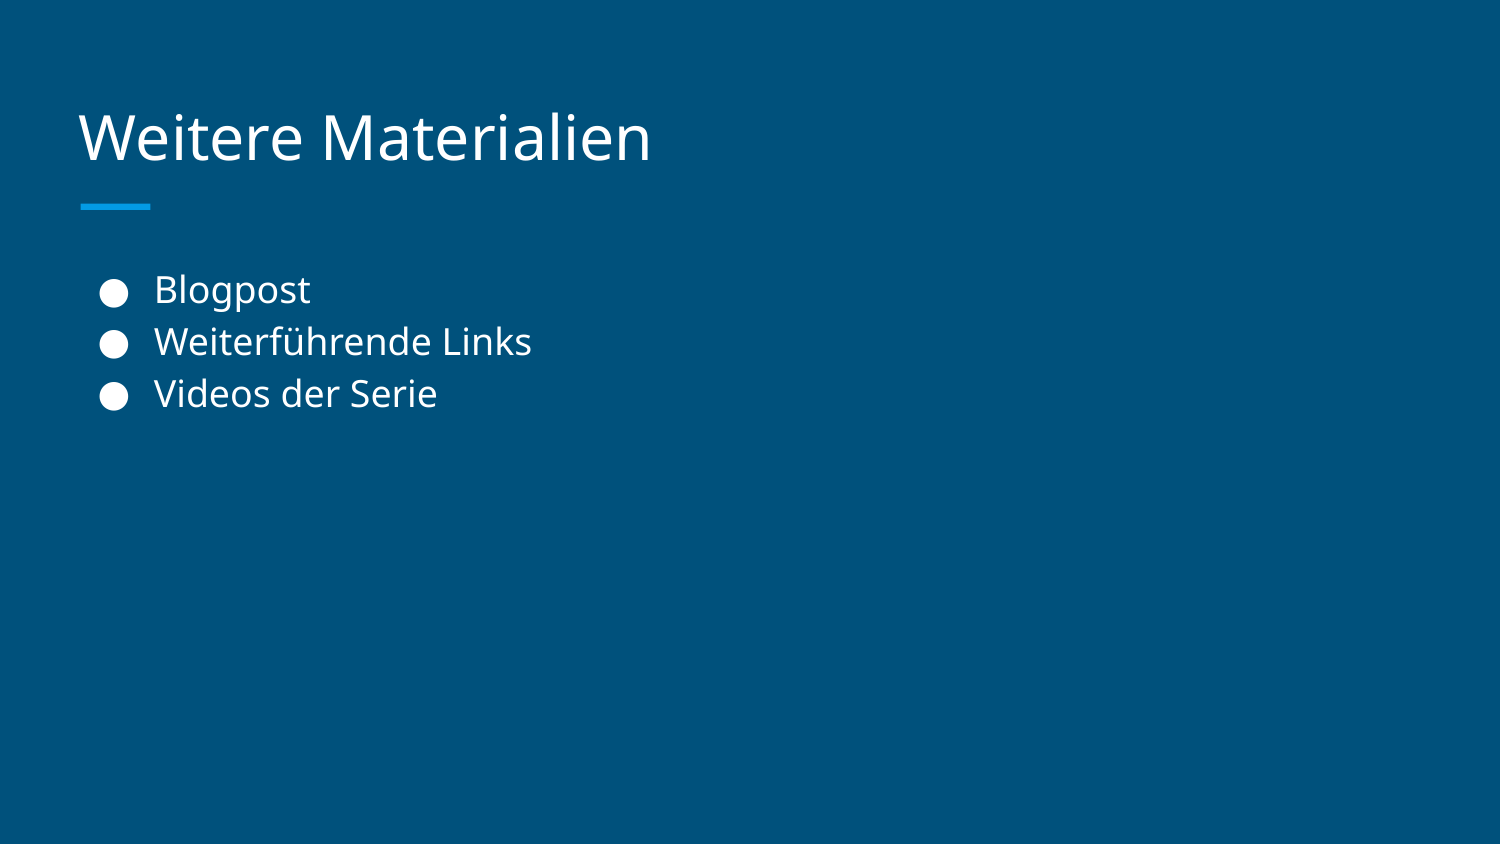

# Weitere Materialien
Blogpost
Weiterführende Links
Videos der Serie